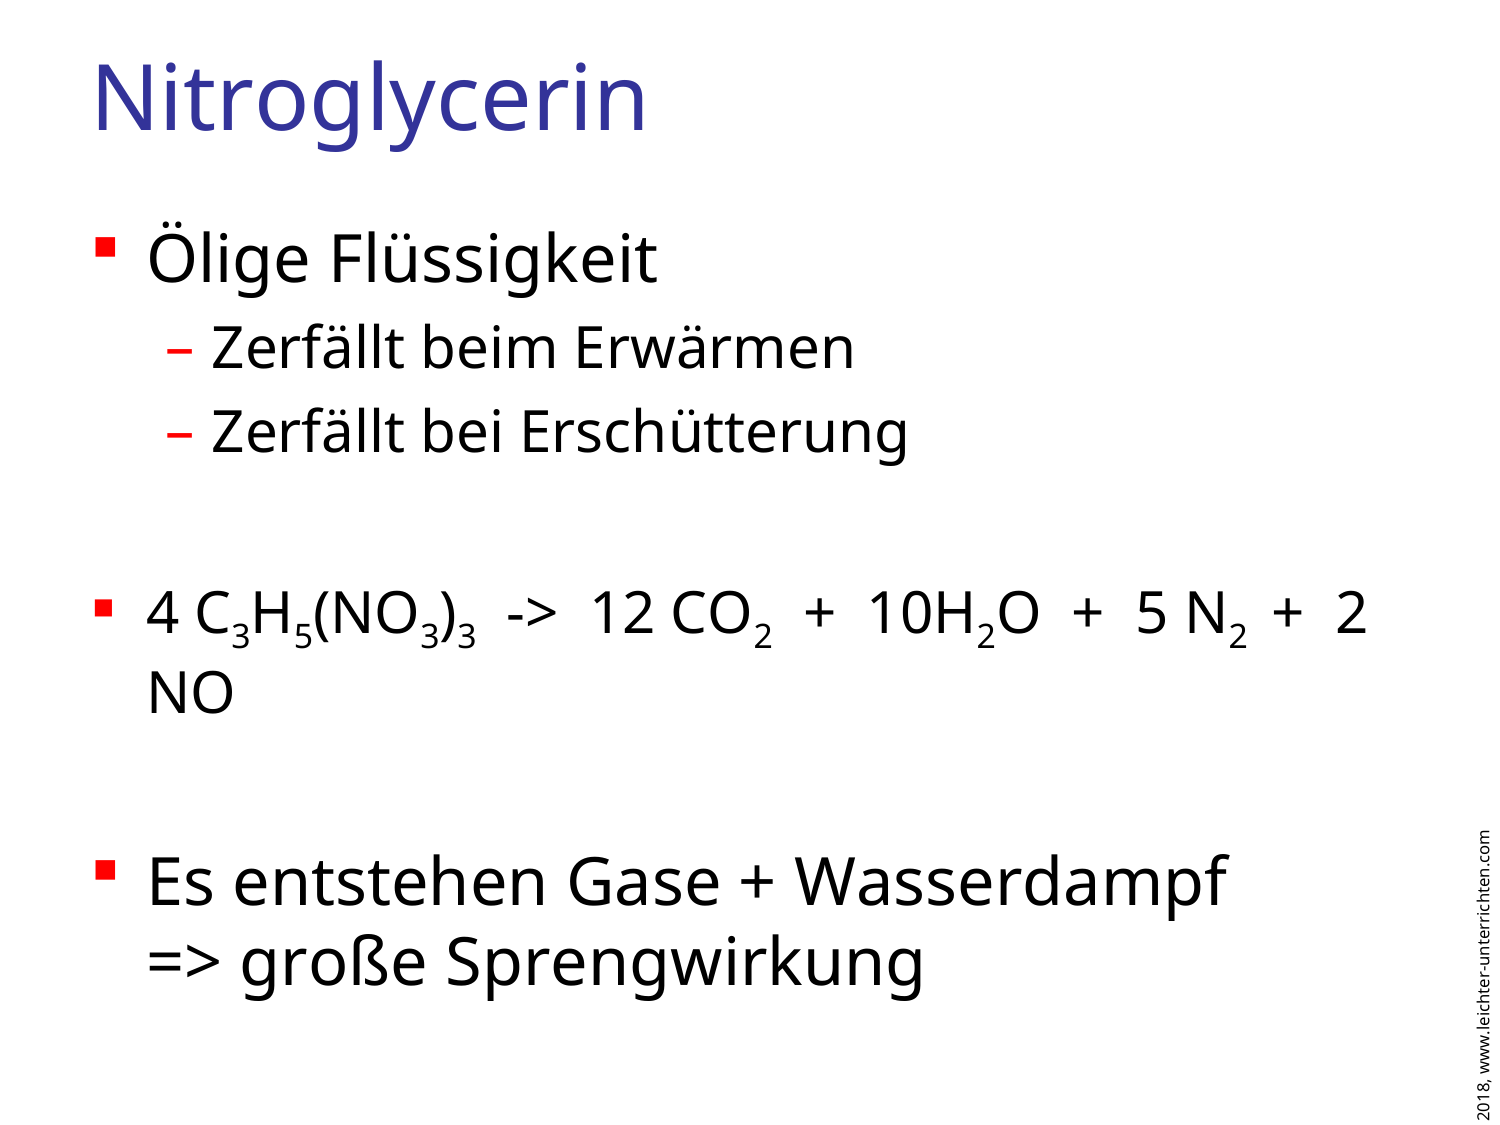

# Nitroglycerin
Ölige Flüssigkeit
Zerfällt beim Erwärmen
Zerfällt bei Erschütterung
4 C3H5(NO3)3 -> 12 CO2 + 10H2O + 5 N2 + 2 NO
Es entstehen Gase + Wasserdampf
=> große Sprengwirkung